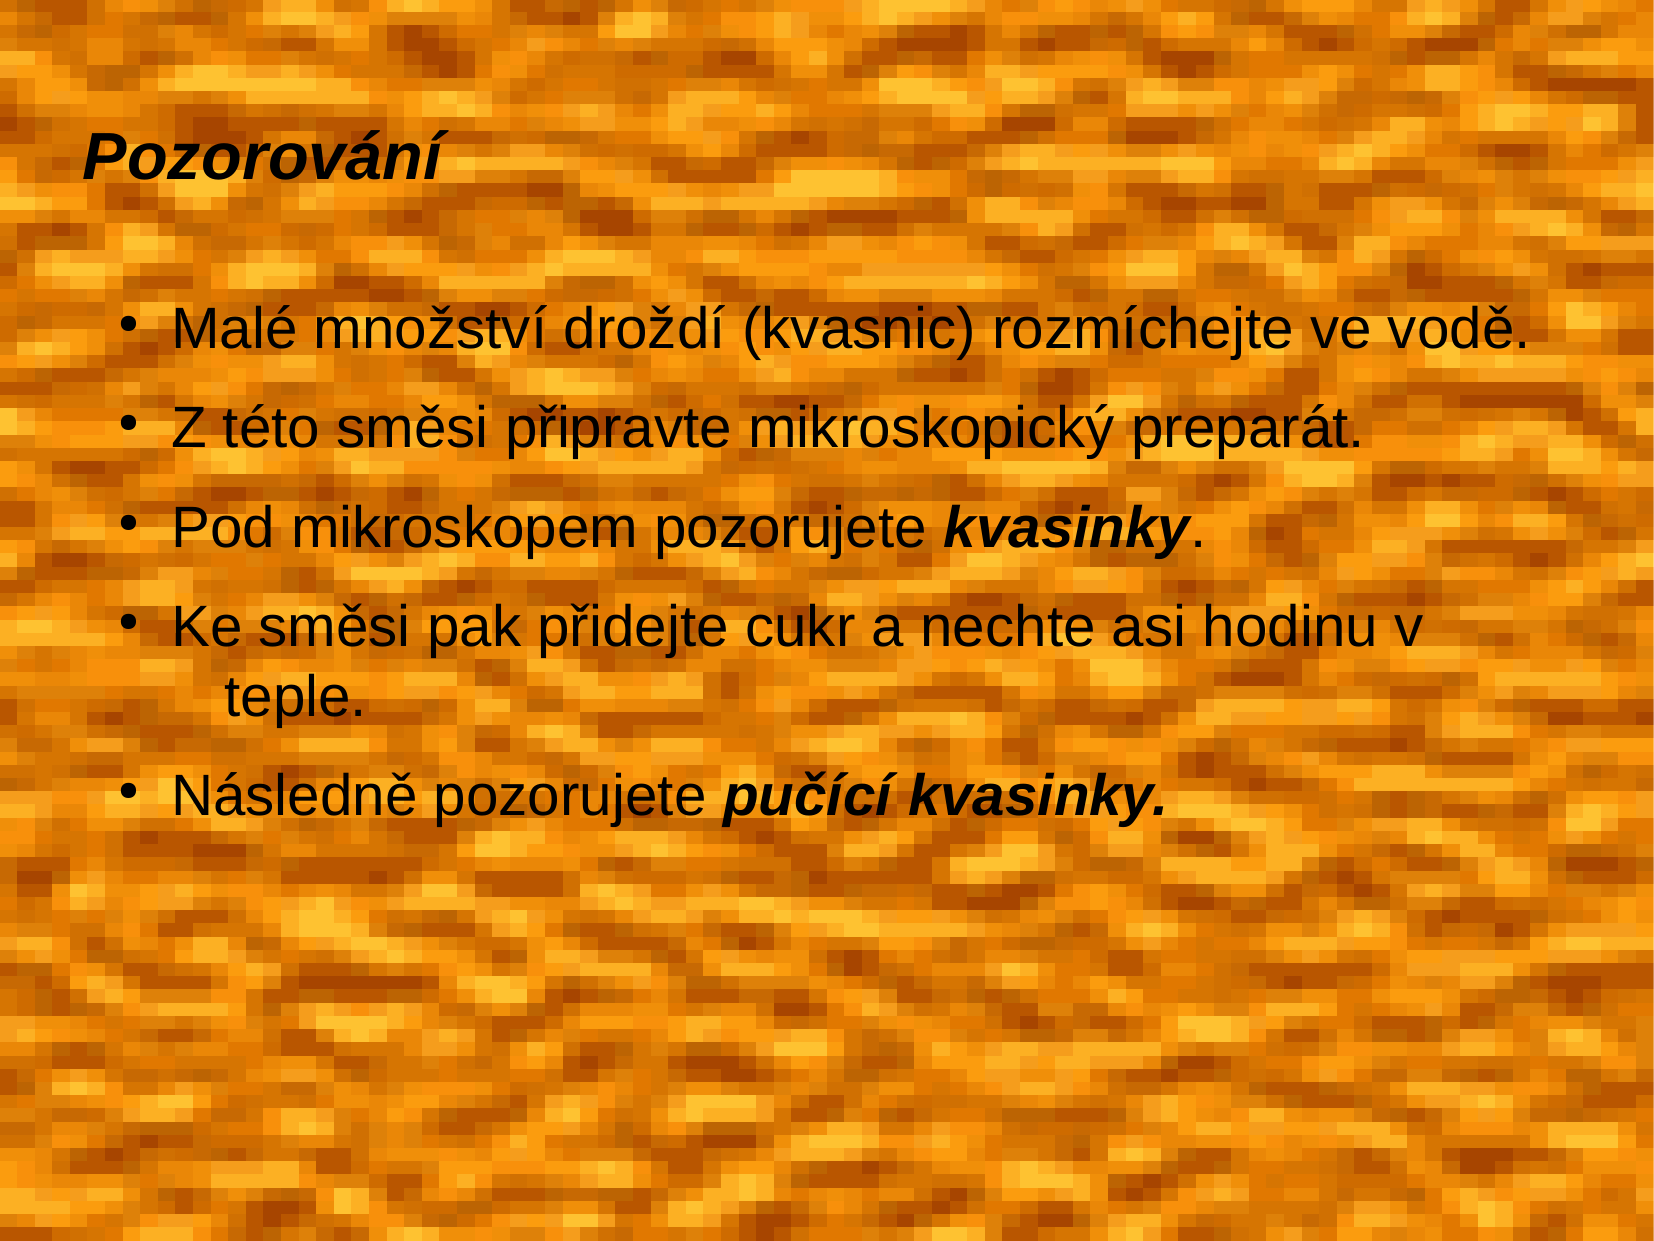

# Pozorování
Malé množství droždí (kvasnic) rozmíchejte ve vodě.
Z této směsi připravte mikroskopický preparát.
Pod mikroskopem pozorujete kvasinky.
Ke směsi pak přidejte cukr a nechte asi hodinu v teple.
Následně pozorujete pučící kvasinky.